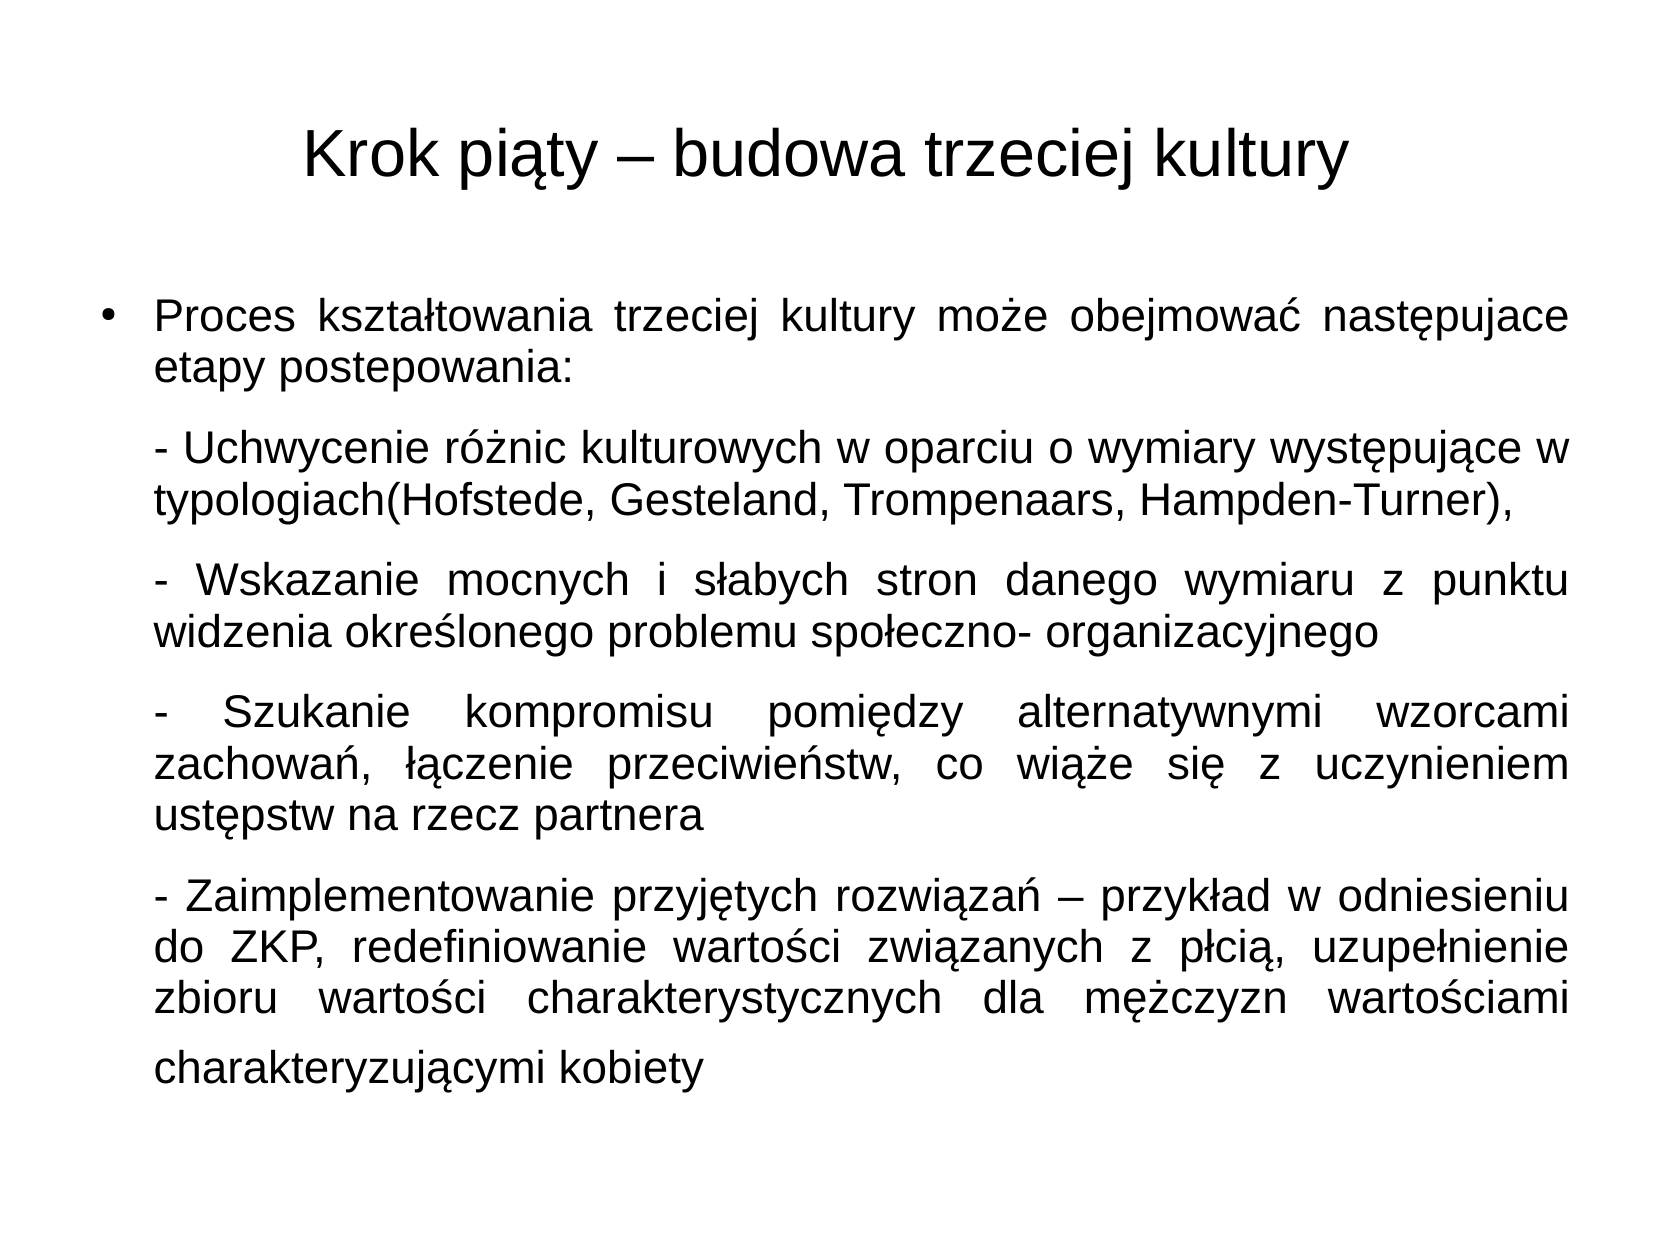

# Krok piąty – budowa trzeciej kultury
Proces kształtowania trzeciej kultury może obejmować następujace etapy postepowania:
- Uchwycenie różnic kulturowych w oparciu o wymiary występujące w typologiach(Hofstede, Gesteland, Trompenaars, Hampden-Turner),
- Wskazanie mocnych i słabych stron danego wymiaru z punktu widzenia określonego problemu społeczno- organizacyjnego
- Szukanie kompromisu pomiędzy alternatywnymi wzorcami zachowań, łączenie przeciwieństw, co wiąże się z uczynieniem ustępstw na rzecz partnera
- Zaimplementowanie przyjętych rozwiązań – przykład w odniesieniu do ZKP, redefiniowanie wartości związanych z płcią, uzupełnienie zbioru wartości charakterystycznych dla mężczyzn wartościami charakteryzującymi kobiety